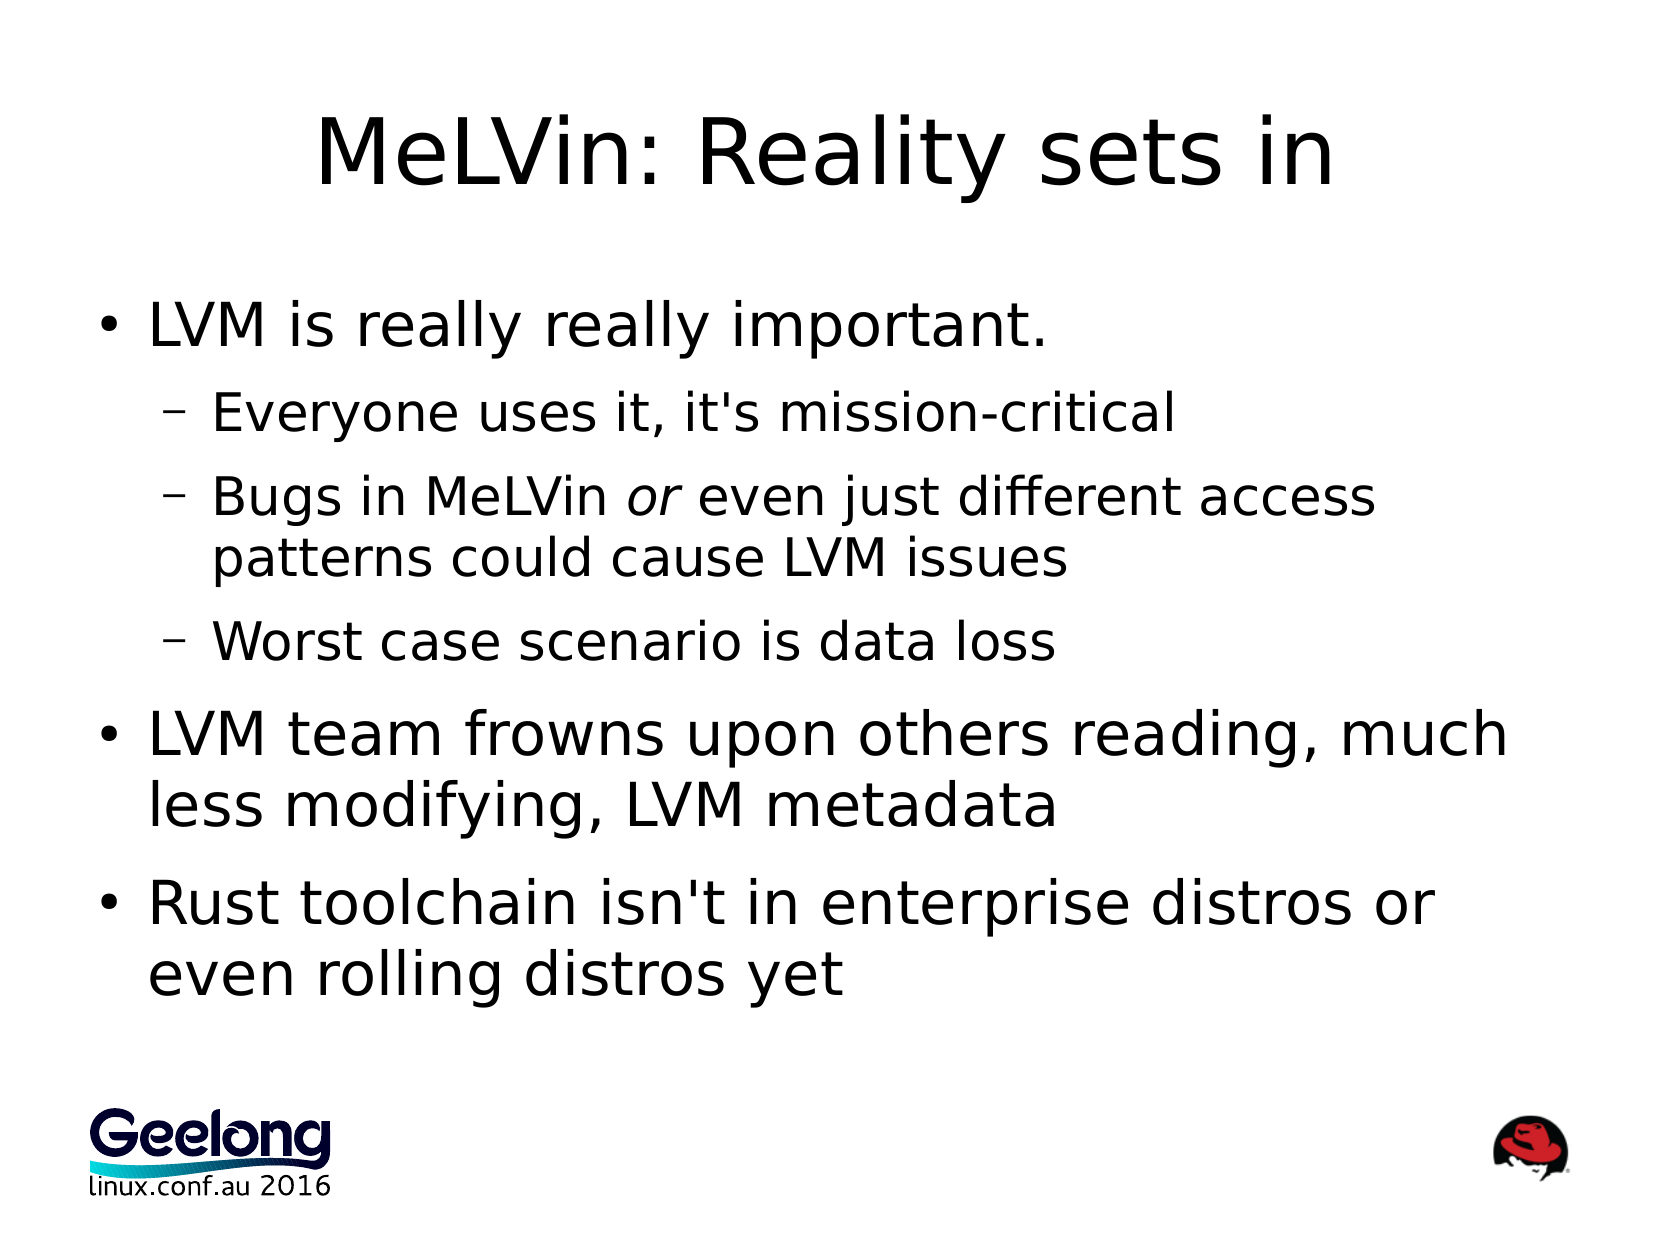

# MeLVin: Reality sets in
LVM is really really important.
Everyone uses it, it's mission-critical
Bugs in MeLVin or even just different access patterns could cause LVM issues
Worst case scenario is data loss
LVM team frowns upon others reading, much less modifying, LVM metadata
Rust toolchain isn't in enterprise distros or even rolling distros yet